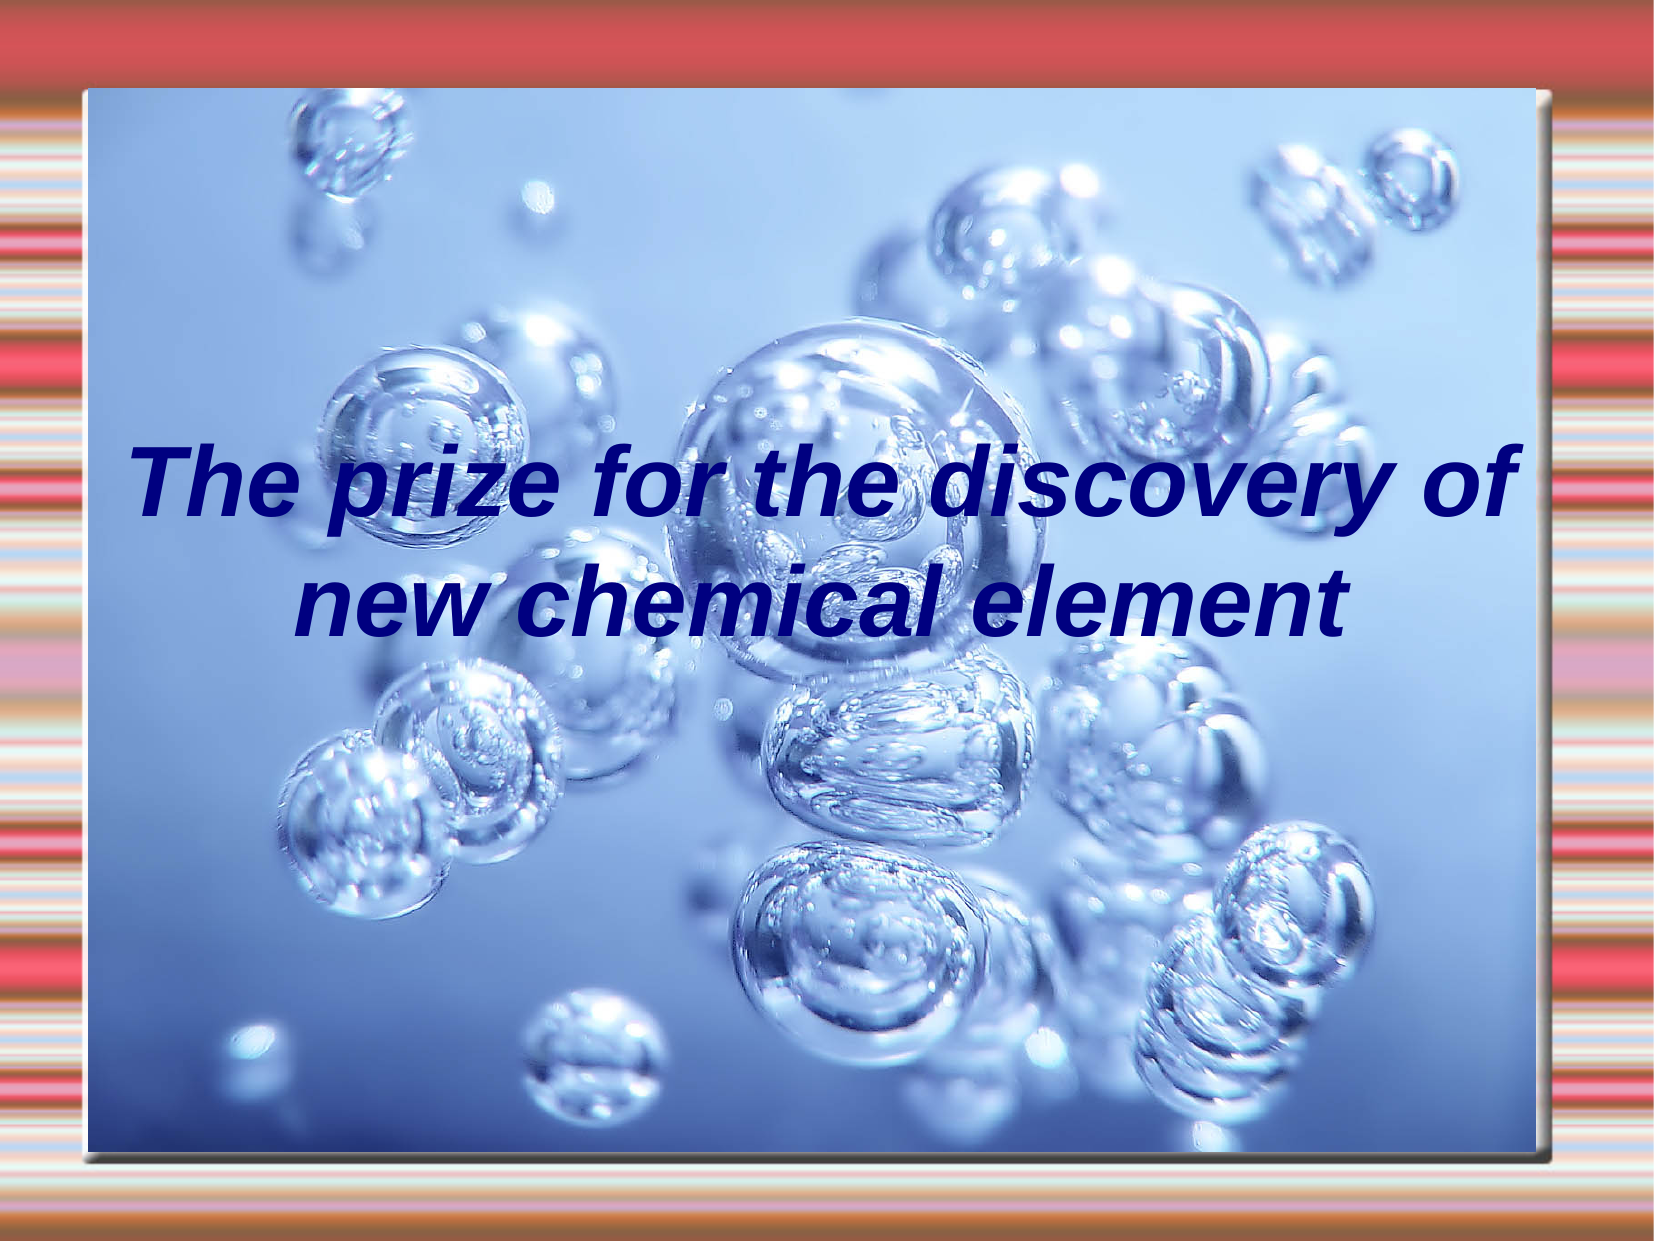

# The prize for the discovery of new chemical element